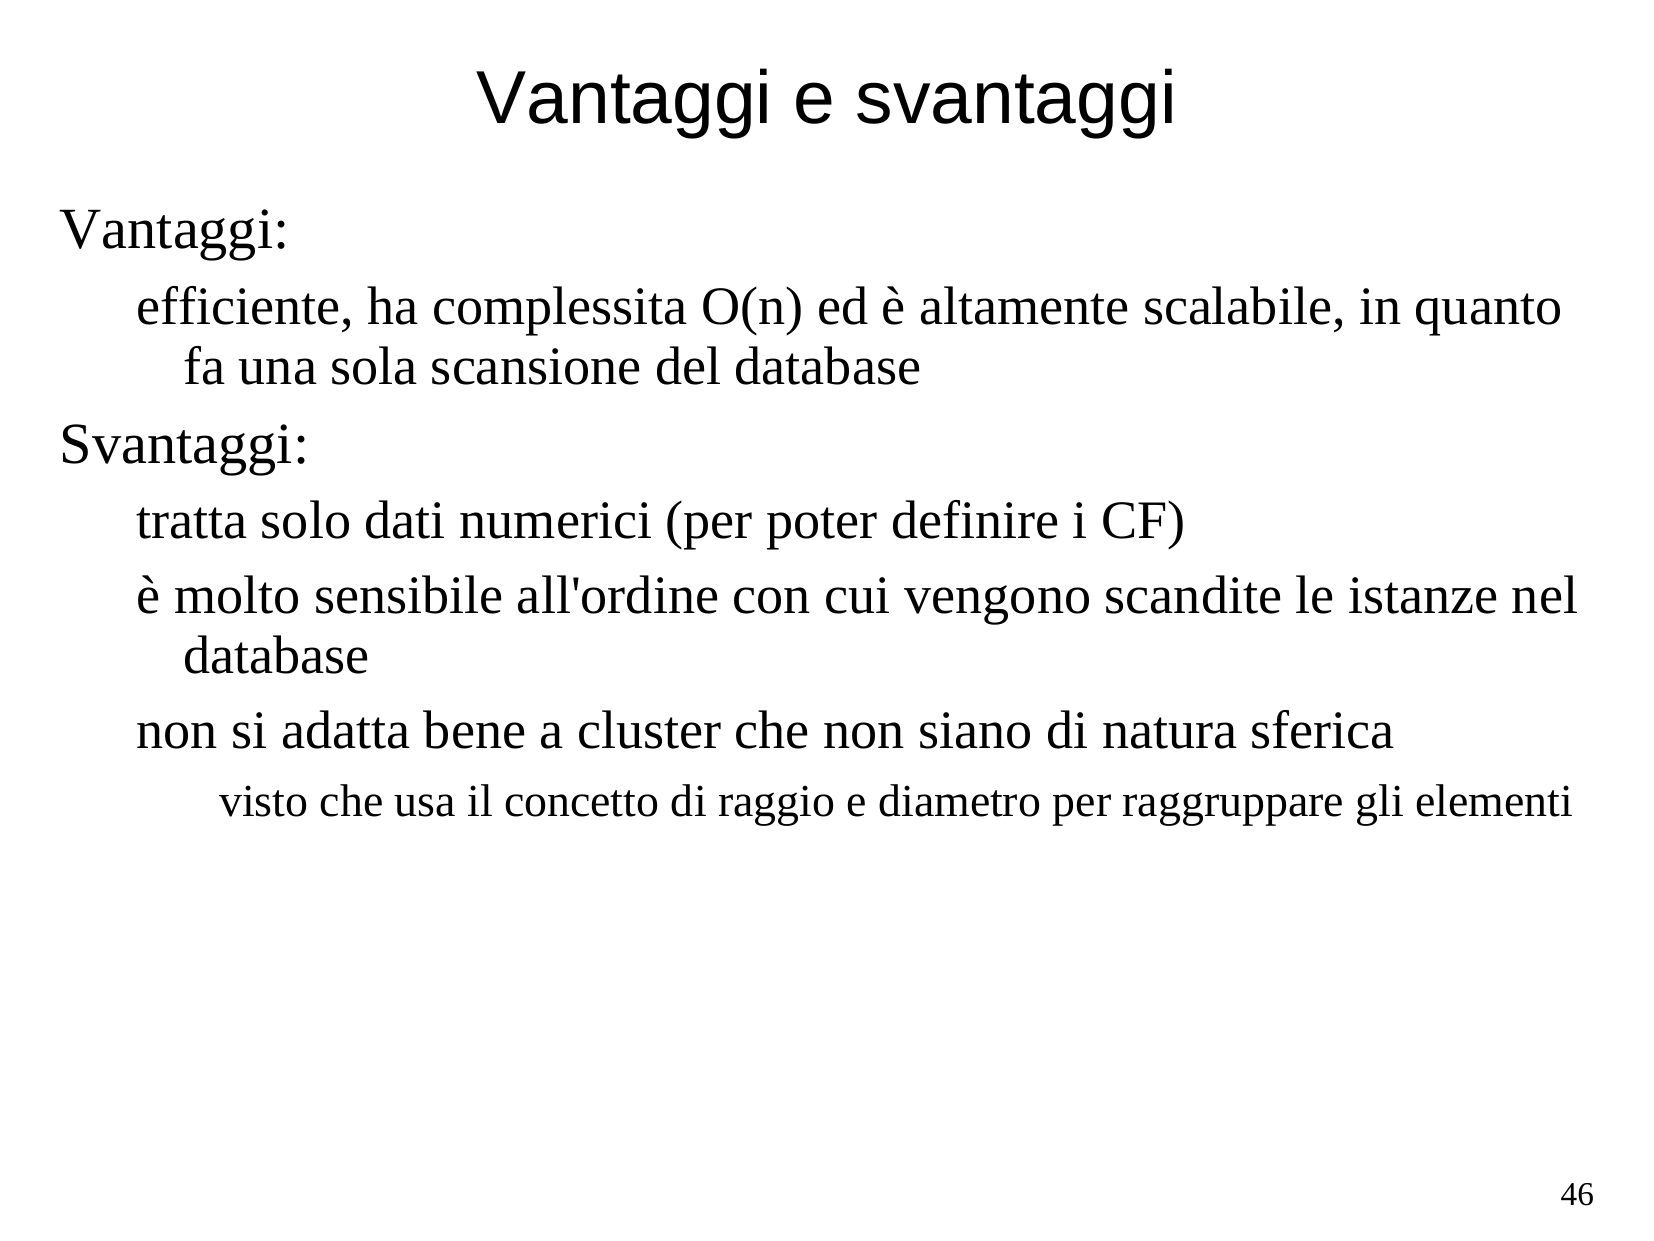

# Vantaggi e svantaggi
Vantaggi:
efficiente, ha complessita O(n) ed è altamente scalabile, in quanto fa una sola scansione del database
Svantaggi:
tratta solo dati numerici (per poter definire i CF)
è molto sensibile all'ordine con cui vengono scandite le istanze nel database
non si adatta bene a cluster che non siano di natura sferica
visto che usa il concetto di raggio e diametro per raggruppare gli elementi